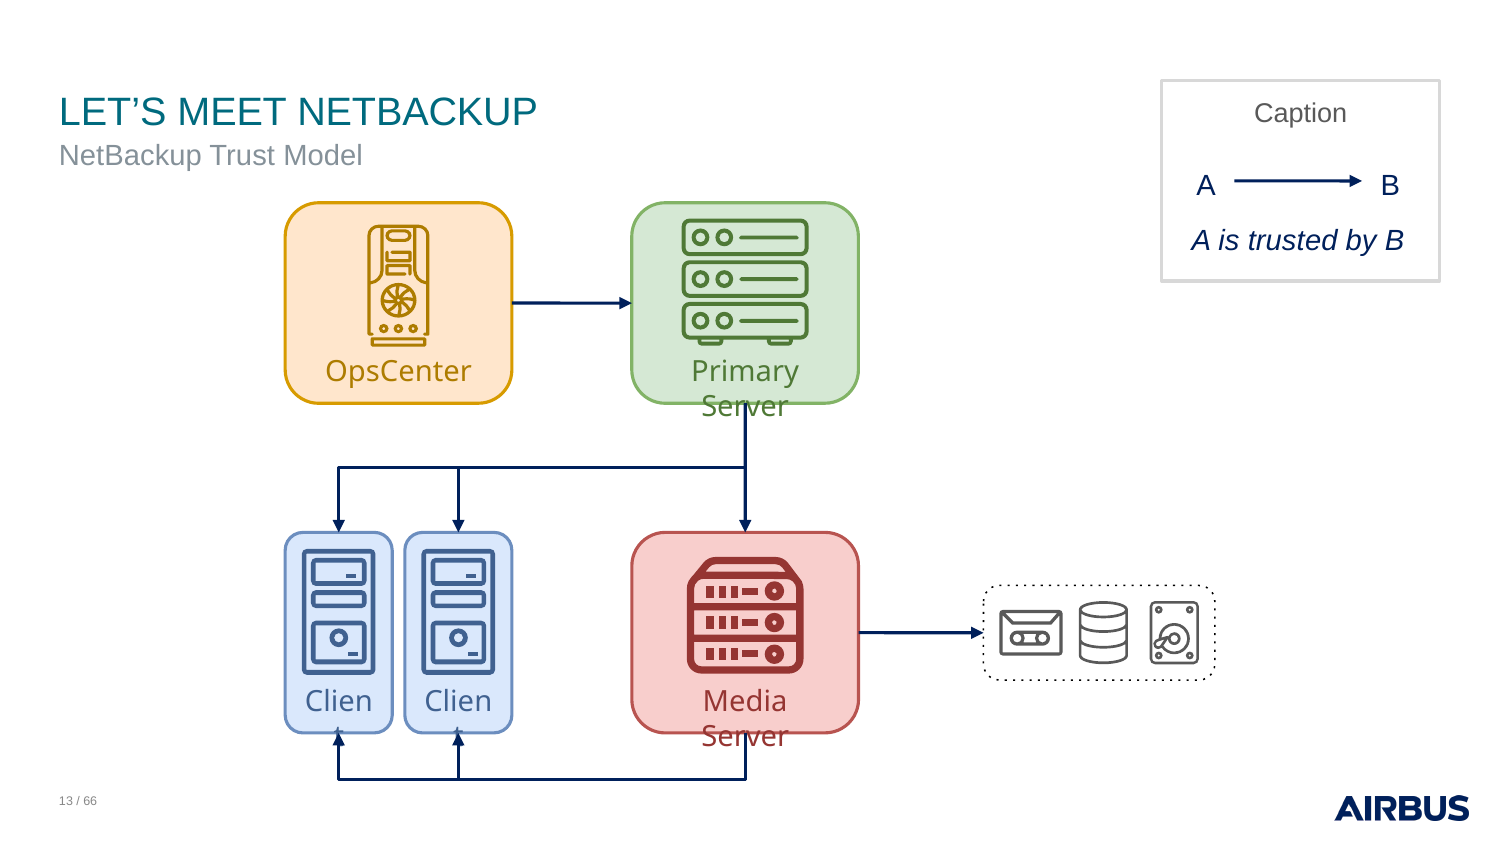

# LET’S MEET NETBACKUP NetBackup Trust Model
Caption
A
B
A is trusted by B
OpsCenter
Primary Server
Client
Client
Media Server